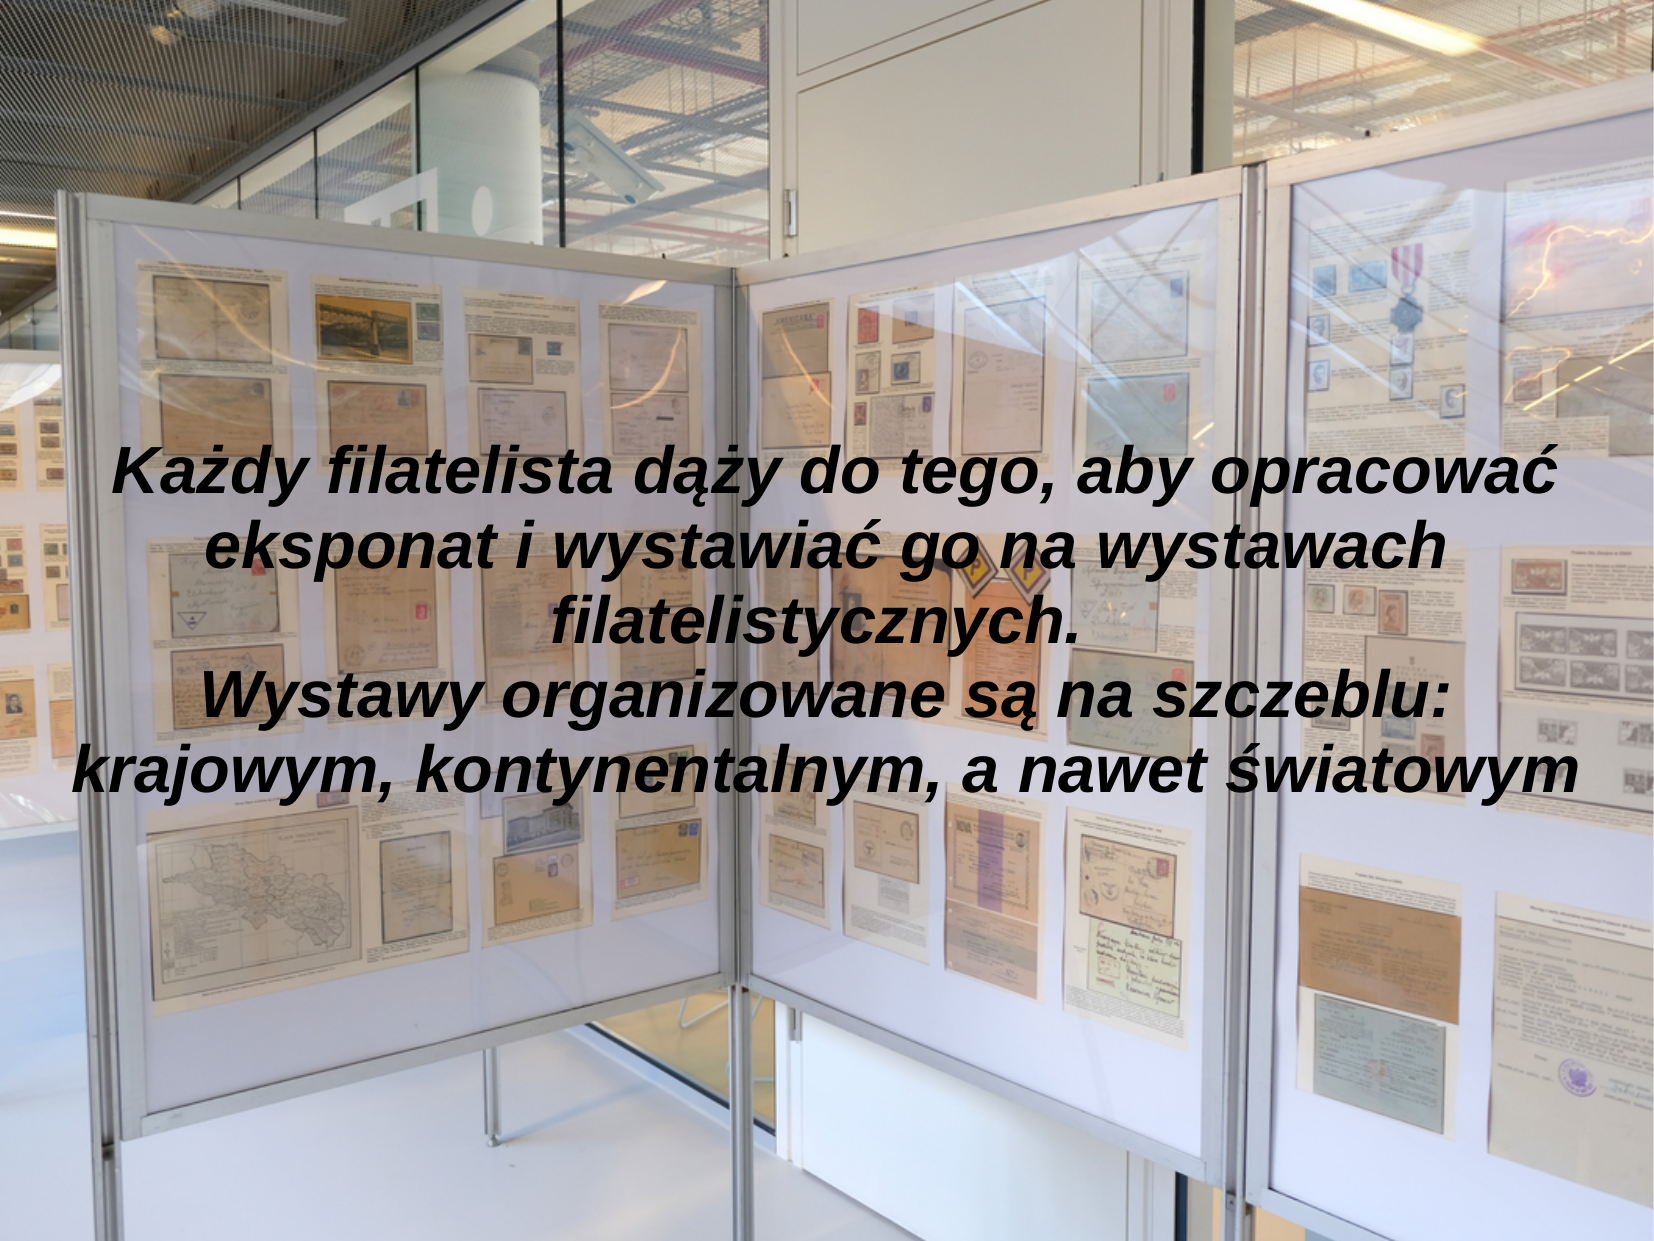

# Każdy filatelista dąży do tego, aby opracować eksponat i wystawiać go na wystawach filatelistycznych.
Wystawy organizowane są na szczeblu:
krajowym, kontynentalnym, a nawet światowym